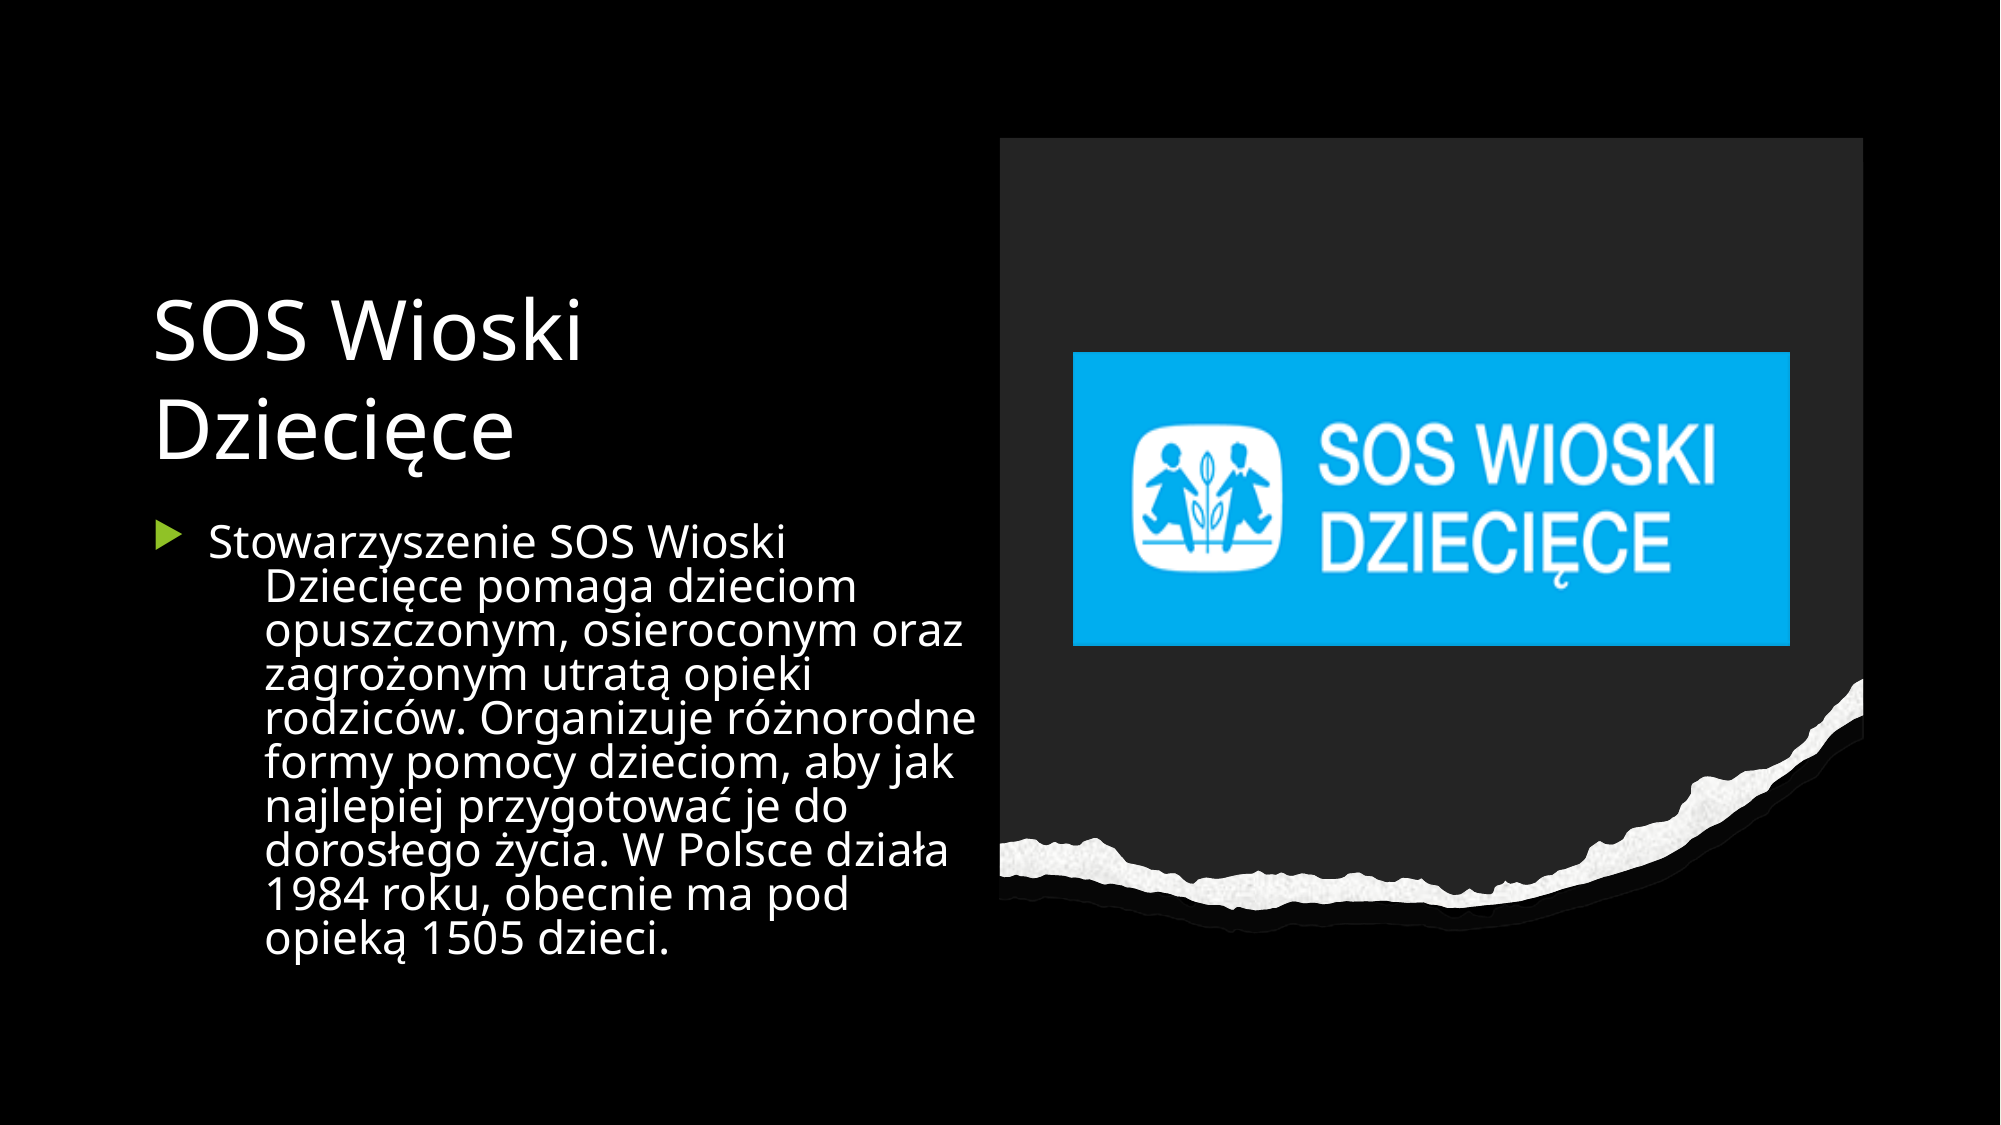

# SOS Wioski Dziecięce
Stowarzyszenie SOS Wioski Dziecięce pomaga dzieciom opuszczonym, osieroconym oraz zagrożonym utratą opieki rodziców. Organizuje różnorodne formy pomocy dzieciom, aby jak najlepiej przygotować je do dorosłego życia. W Polsce działa 1984 roku, obecnie ma pod opieką 1505 dzieci.